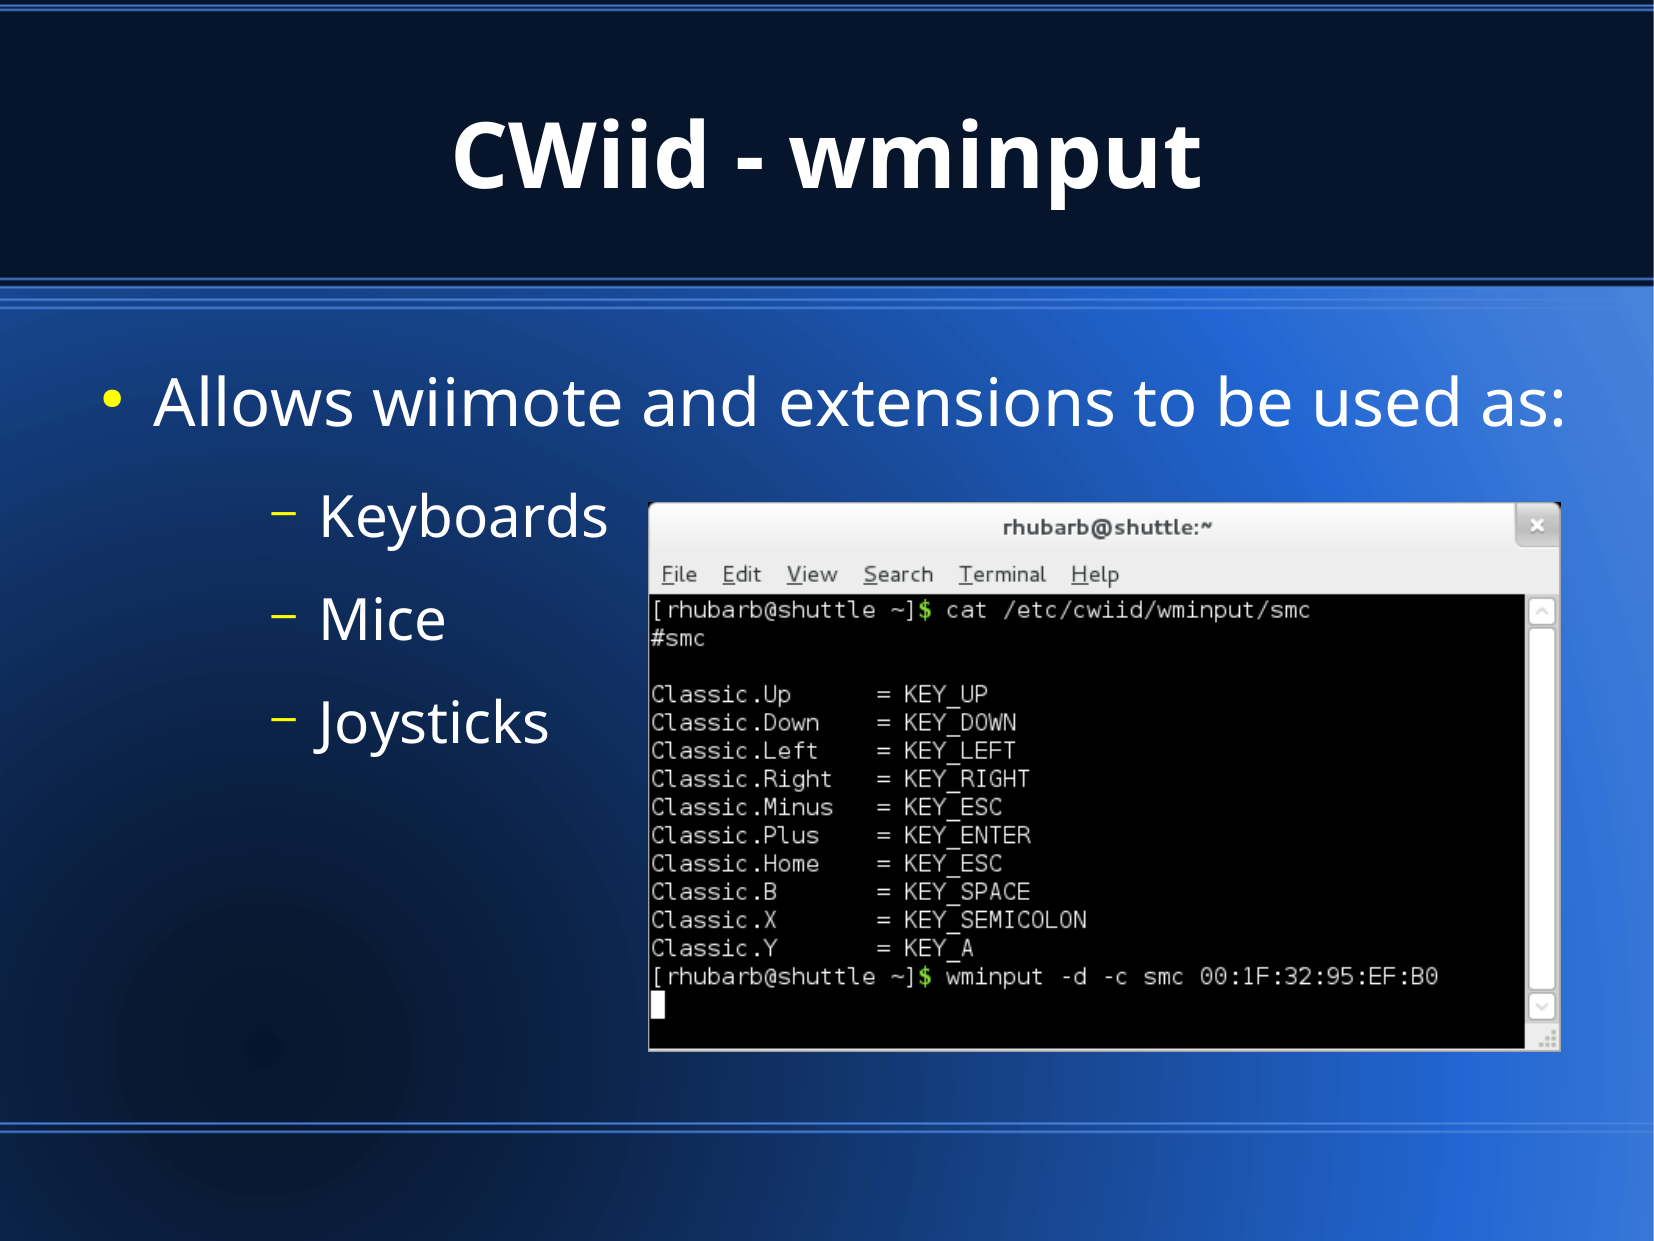

# CWiid - wminput
Allows wiimote and extensions to be used as:
Keyboards
Mice
Joysticks